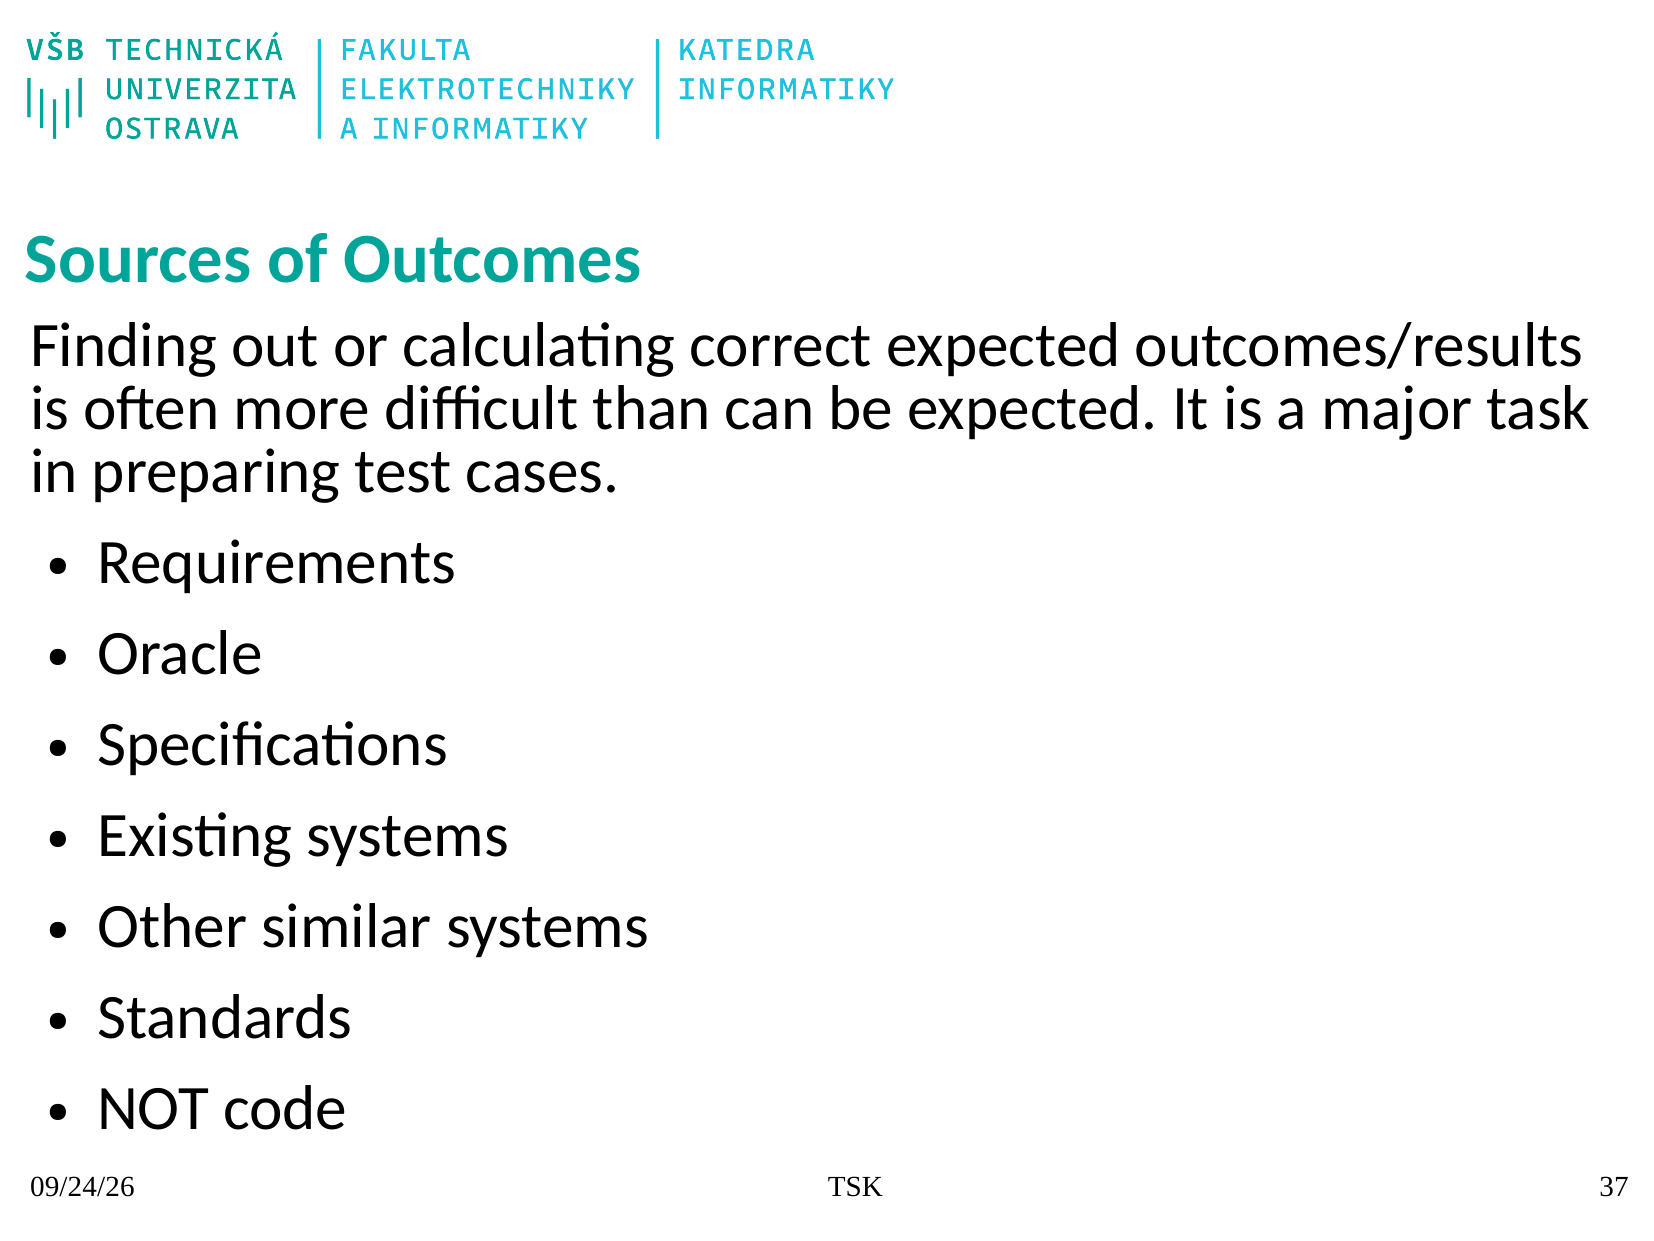

# Sources of Outcomes
Finding out or calculating correct expected outcomes/results is often more difficult than can be expected. It is a major task in preparing test cases.
Requirements
Oracle
Specifications
Existing systems
Other similar systems
Standards
NOT code
TSK
37